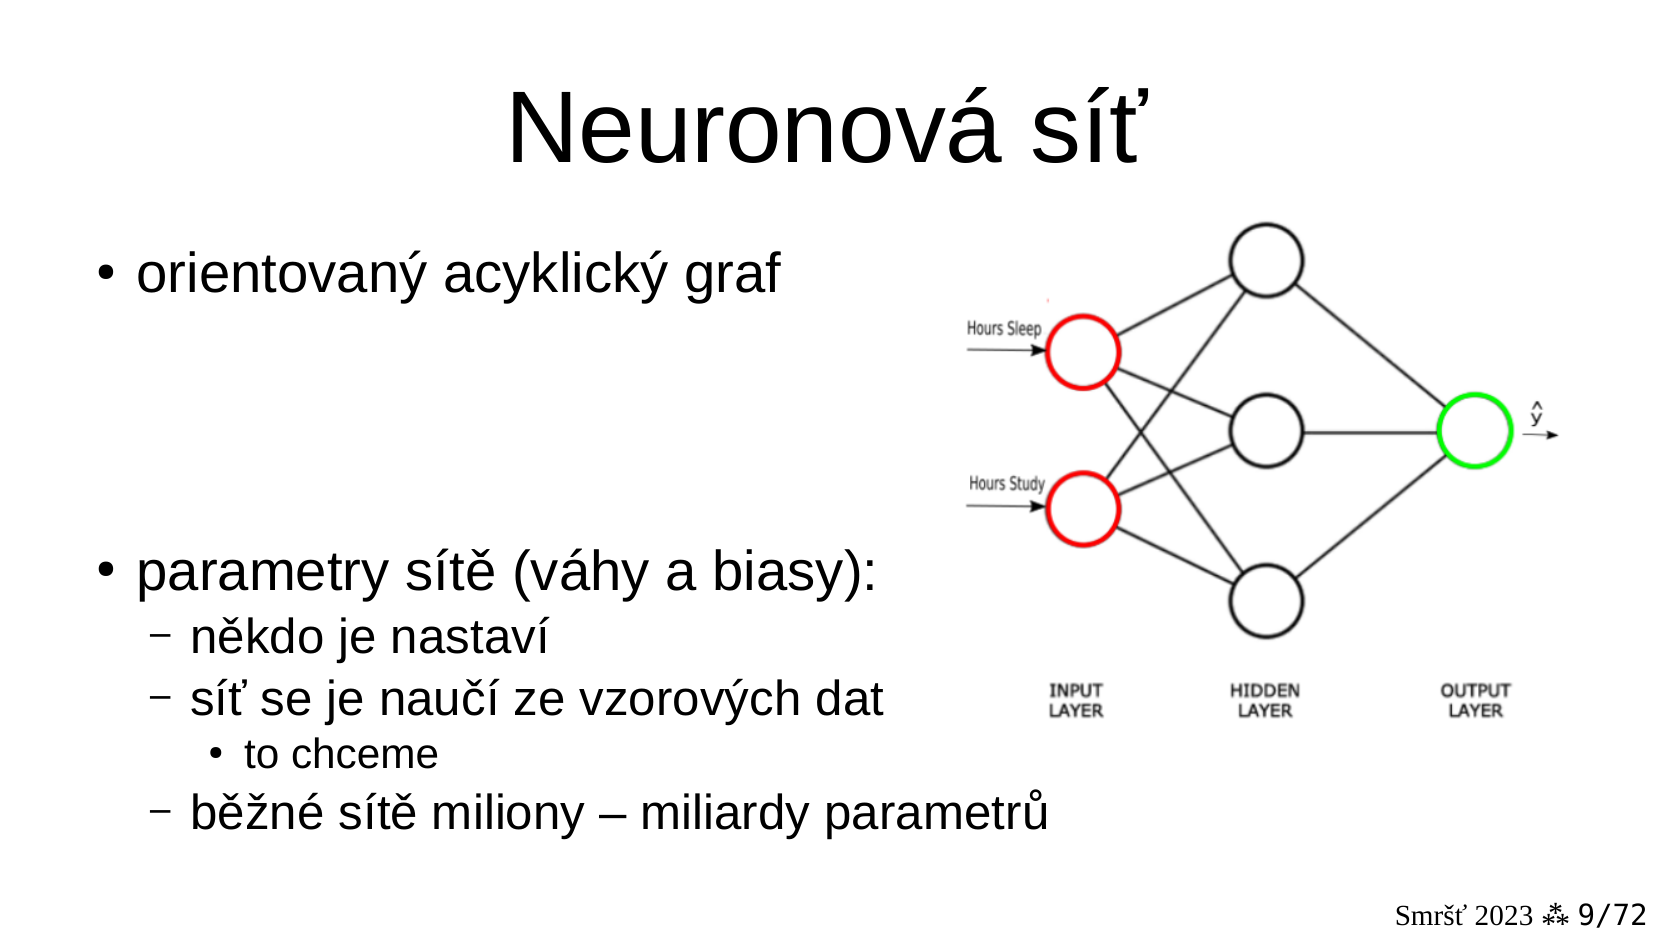

# Neuronová síť
orientovaný acyklický graf
parametry sítě (váhy a biasy):
někdo je nastaví
síť se je naučí ze vzorových dat
to chceme
běžné sítě miliony – miliardy parametrů
9